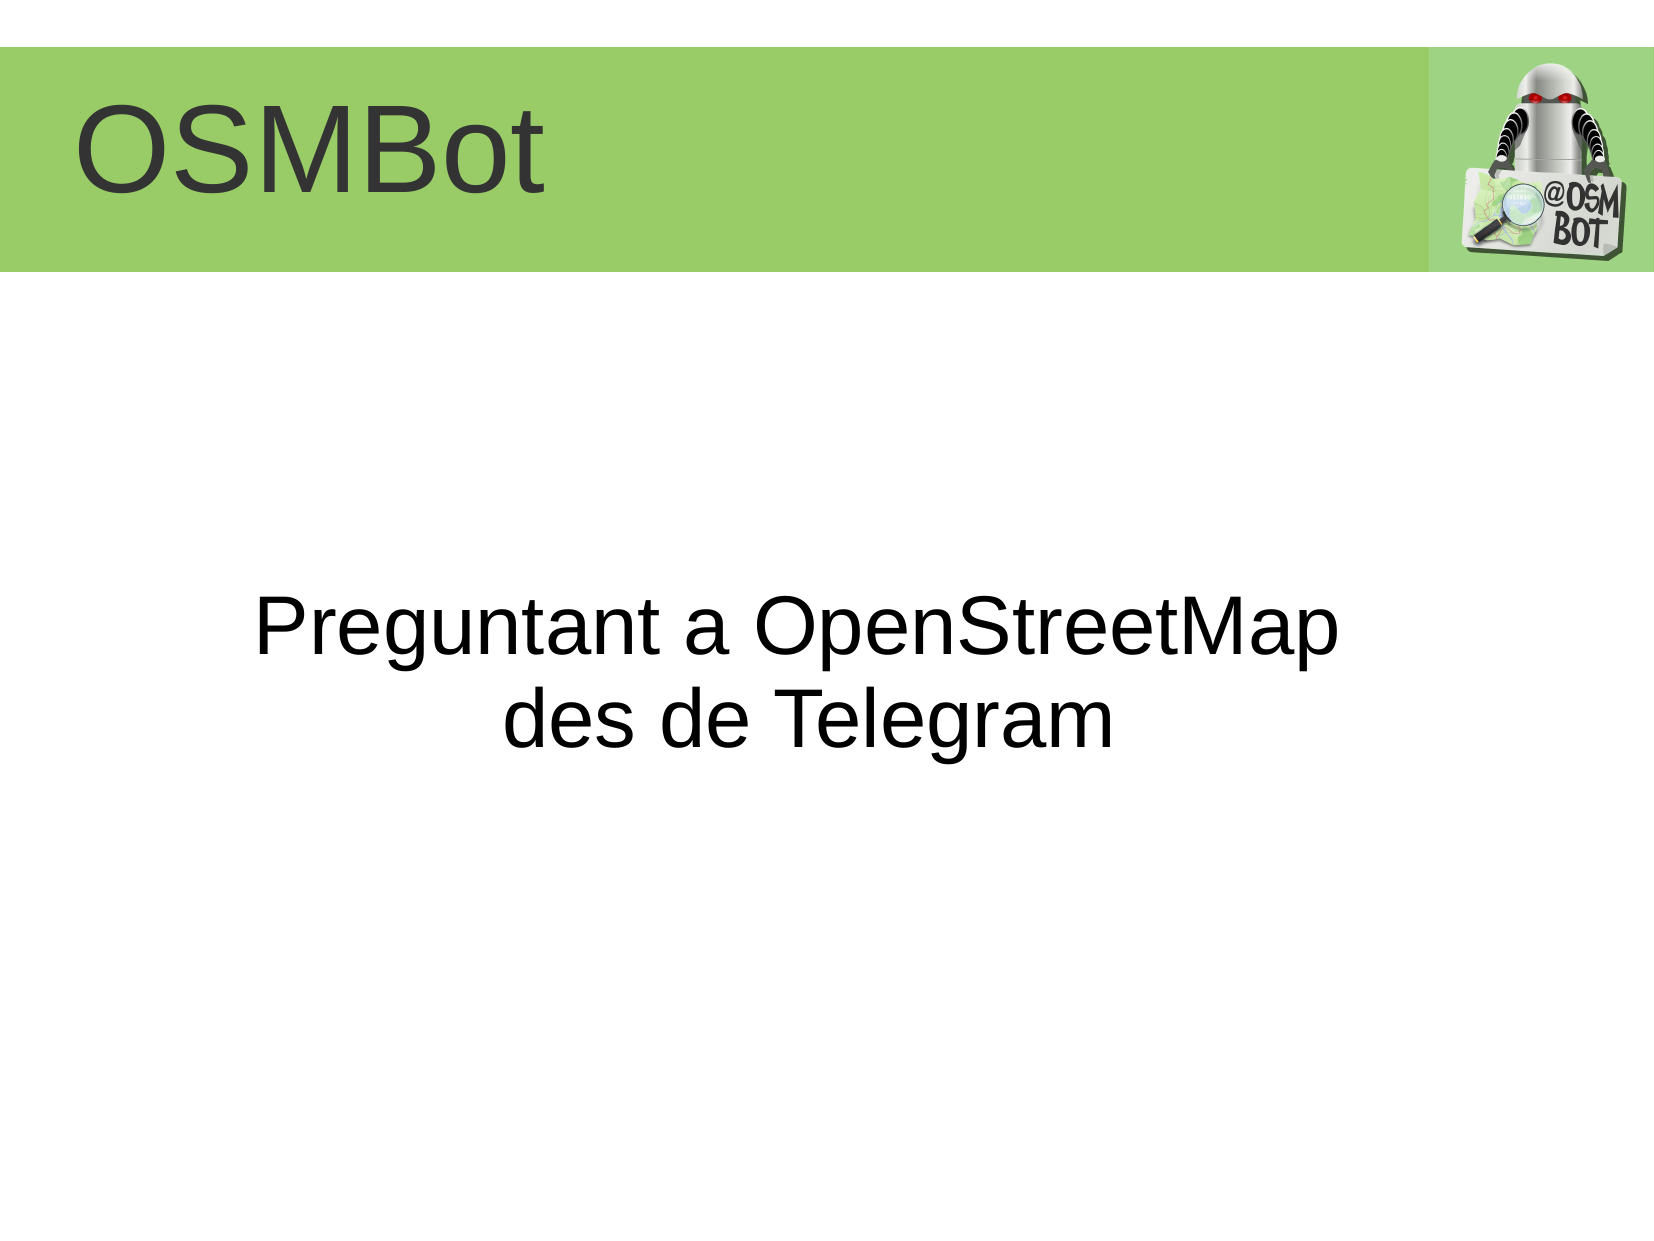

OSMBot
Preguntant a OpenStreetMap
des de Telegram